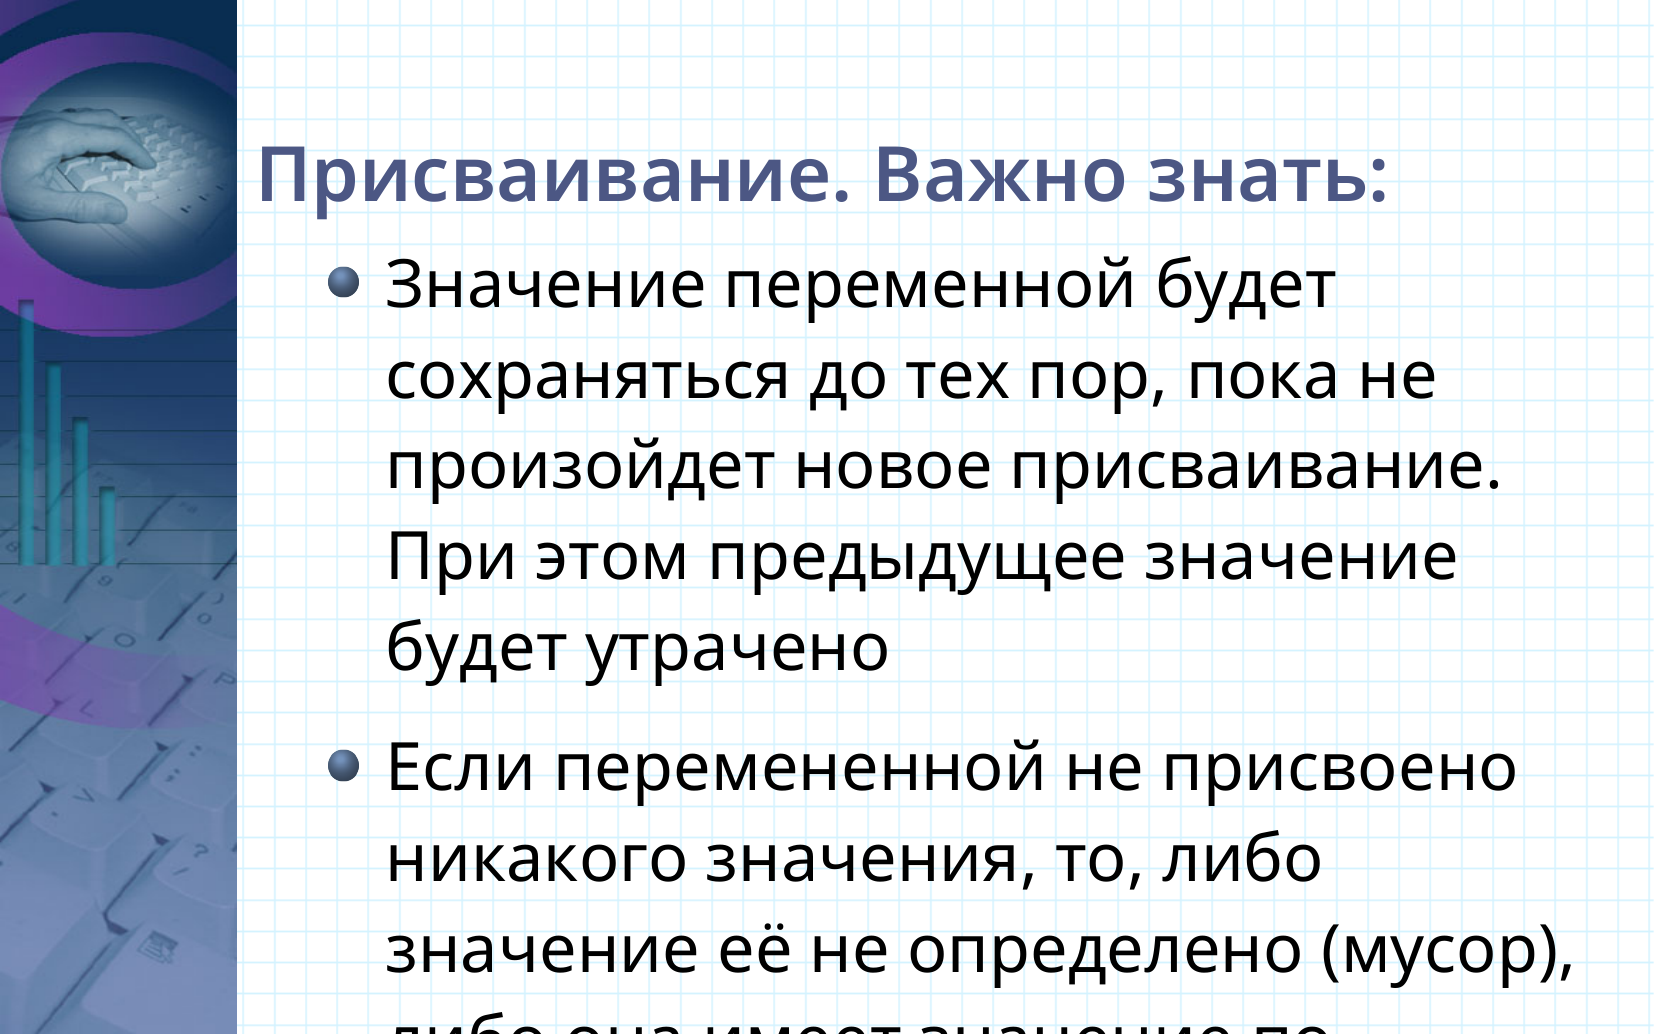

# Присваивание. Важно знать:
Значение переменной будет сохраняться до тех пор, пока не произойдет новое присваивание. При этом предыдущее значение будет утрачено
Если перемененной не присвоено никакого значения, то, либо значение её не определено (мусор), либо она имеет значение по умолчанию